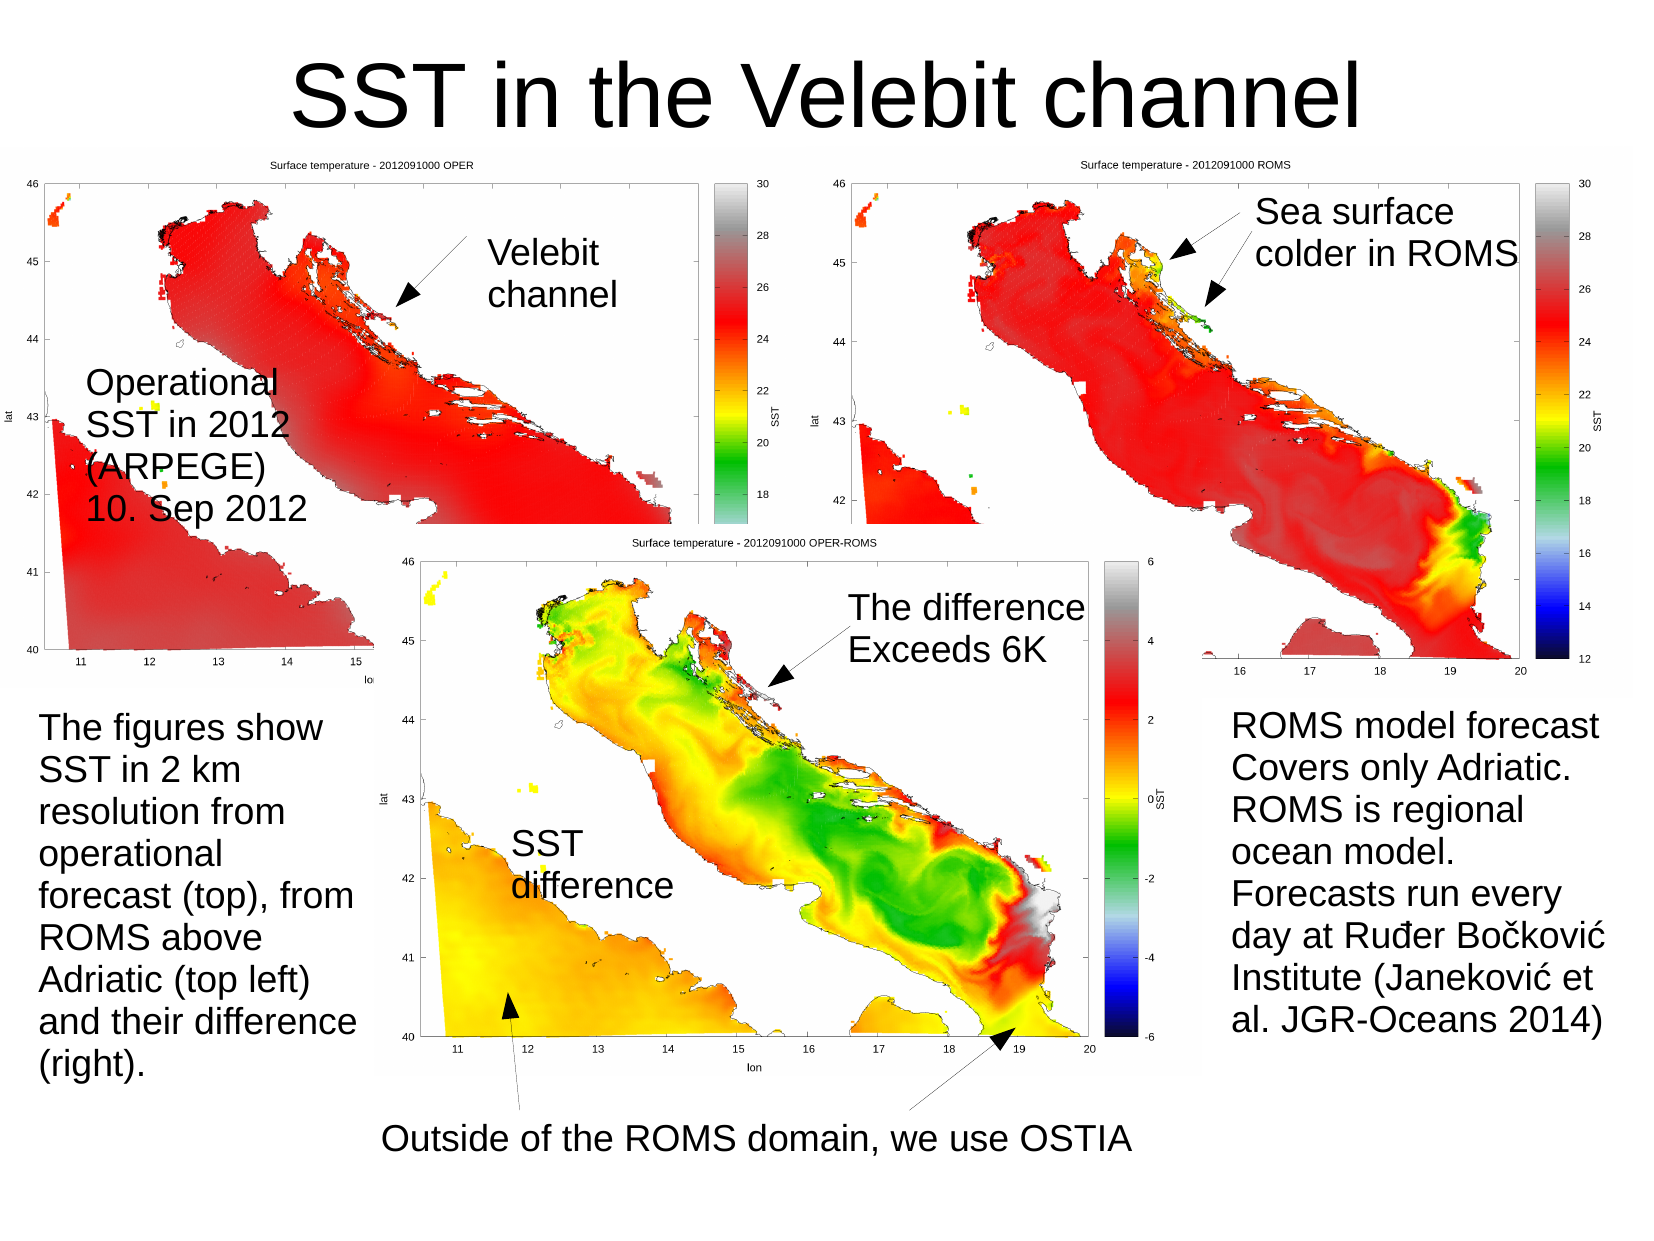

# SST in the Velebit channel
Sea surface
colder in ROMS
Velebit
channel
Operational
SST in 2012
(ARPEGE)
10. Sep 2012
The difference
Exceeds 6K
ROMS model forecast
Covers only Adriatic.
ROMS is regional ocean model. Forecasts run every day at Ruđer Bočković Institute (Janeković et al. JGR-Oceans 2014)
The figures show SST in 2 km resolution from operational forecast (top), from ROMS above Adriatic (top left) and their difference (right).
SST
difference
Outside of the ROMS domain, we use OSTIA